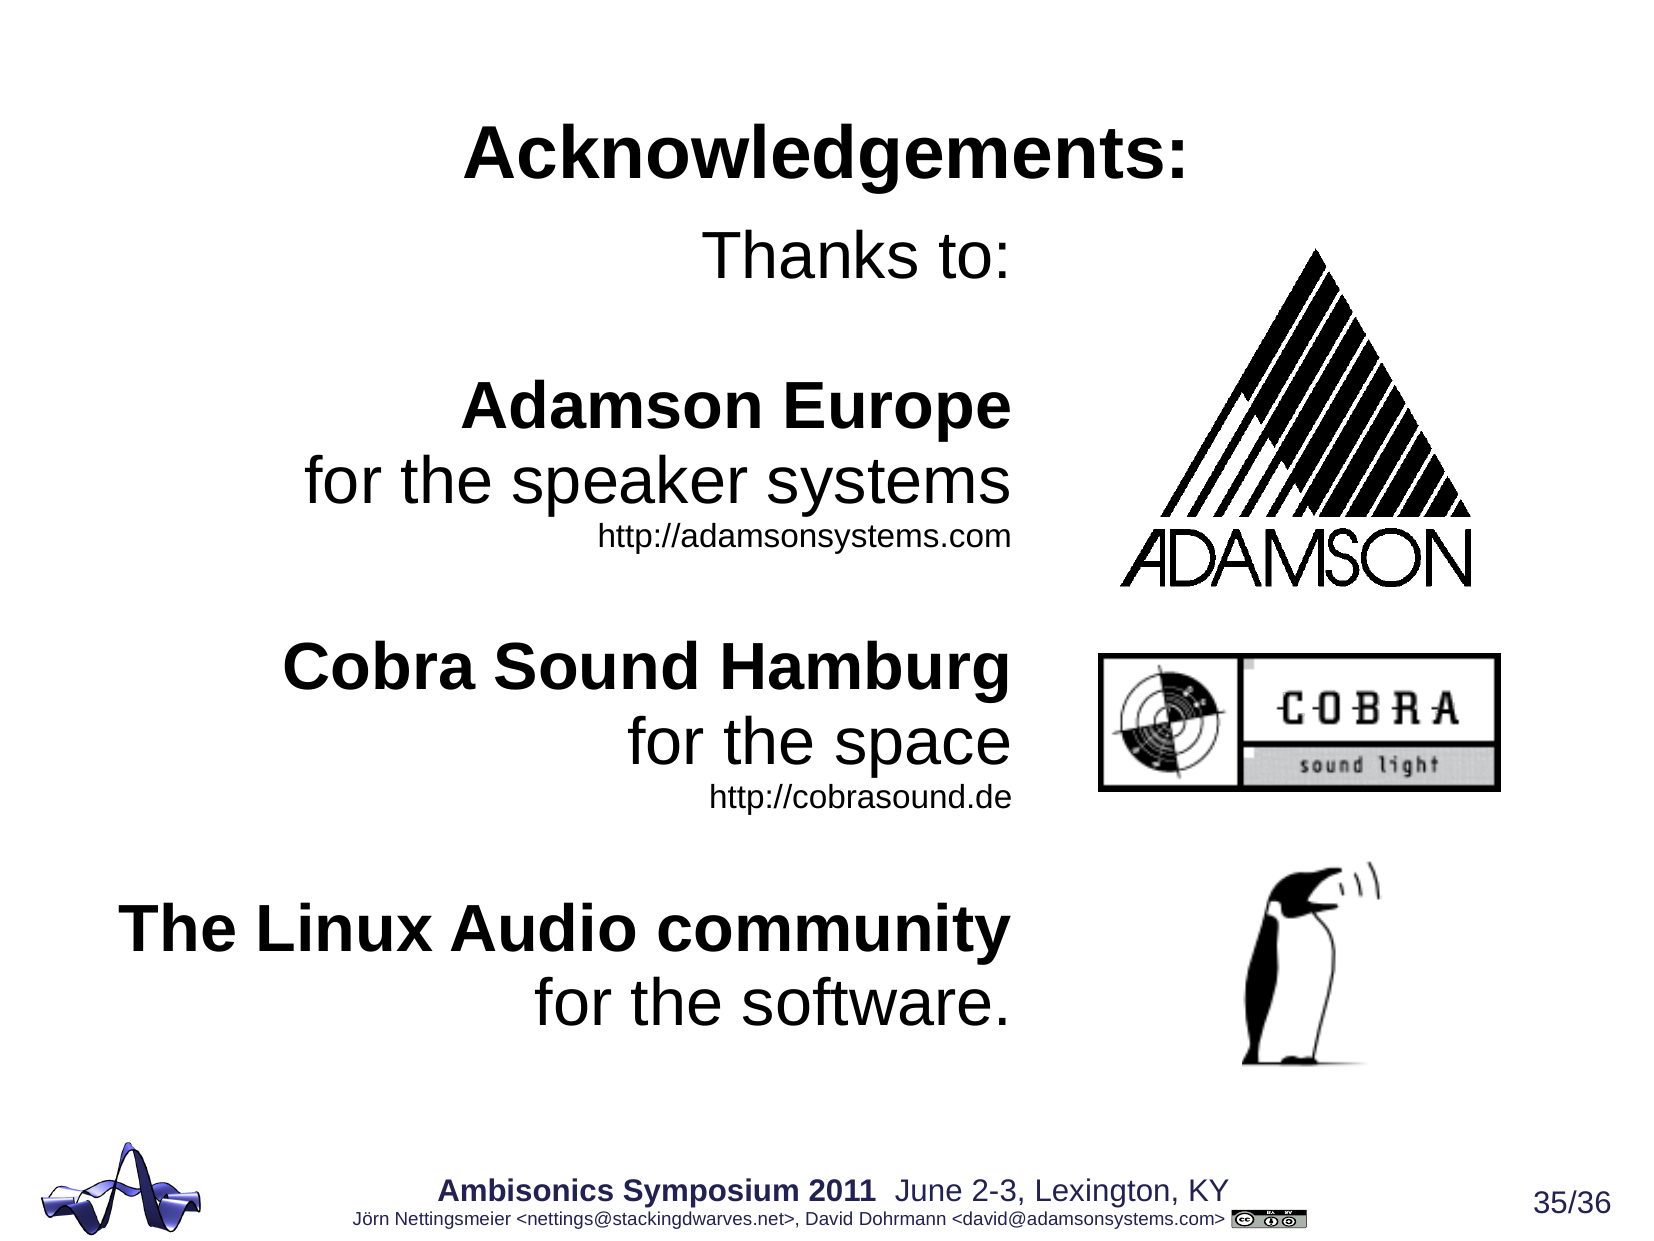

# Acknowledgements:
Thanks to:
Adamson Europe
for the speaker systems
http://adamsonsystems.com
Cobra Sound Hamburg
for the space
http://cobrasound.de
The Linux Audio community
for the software.